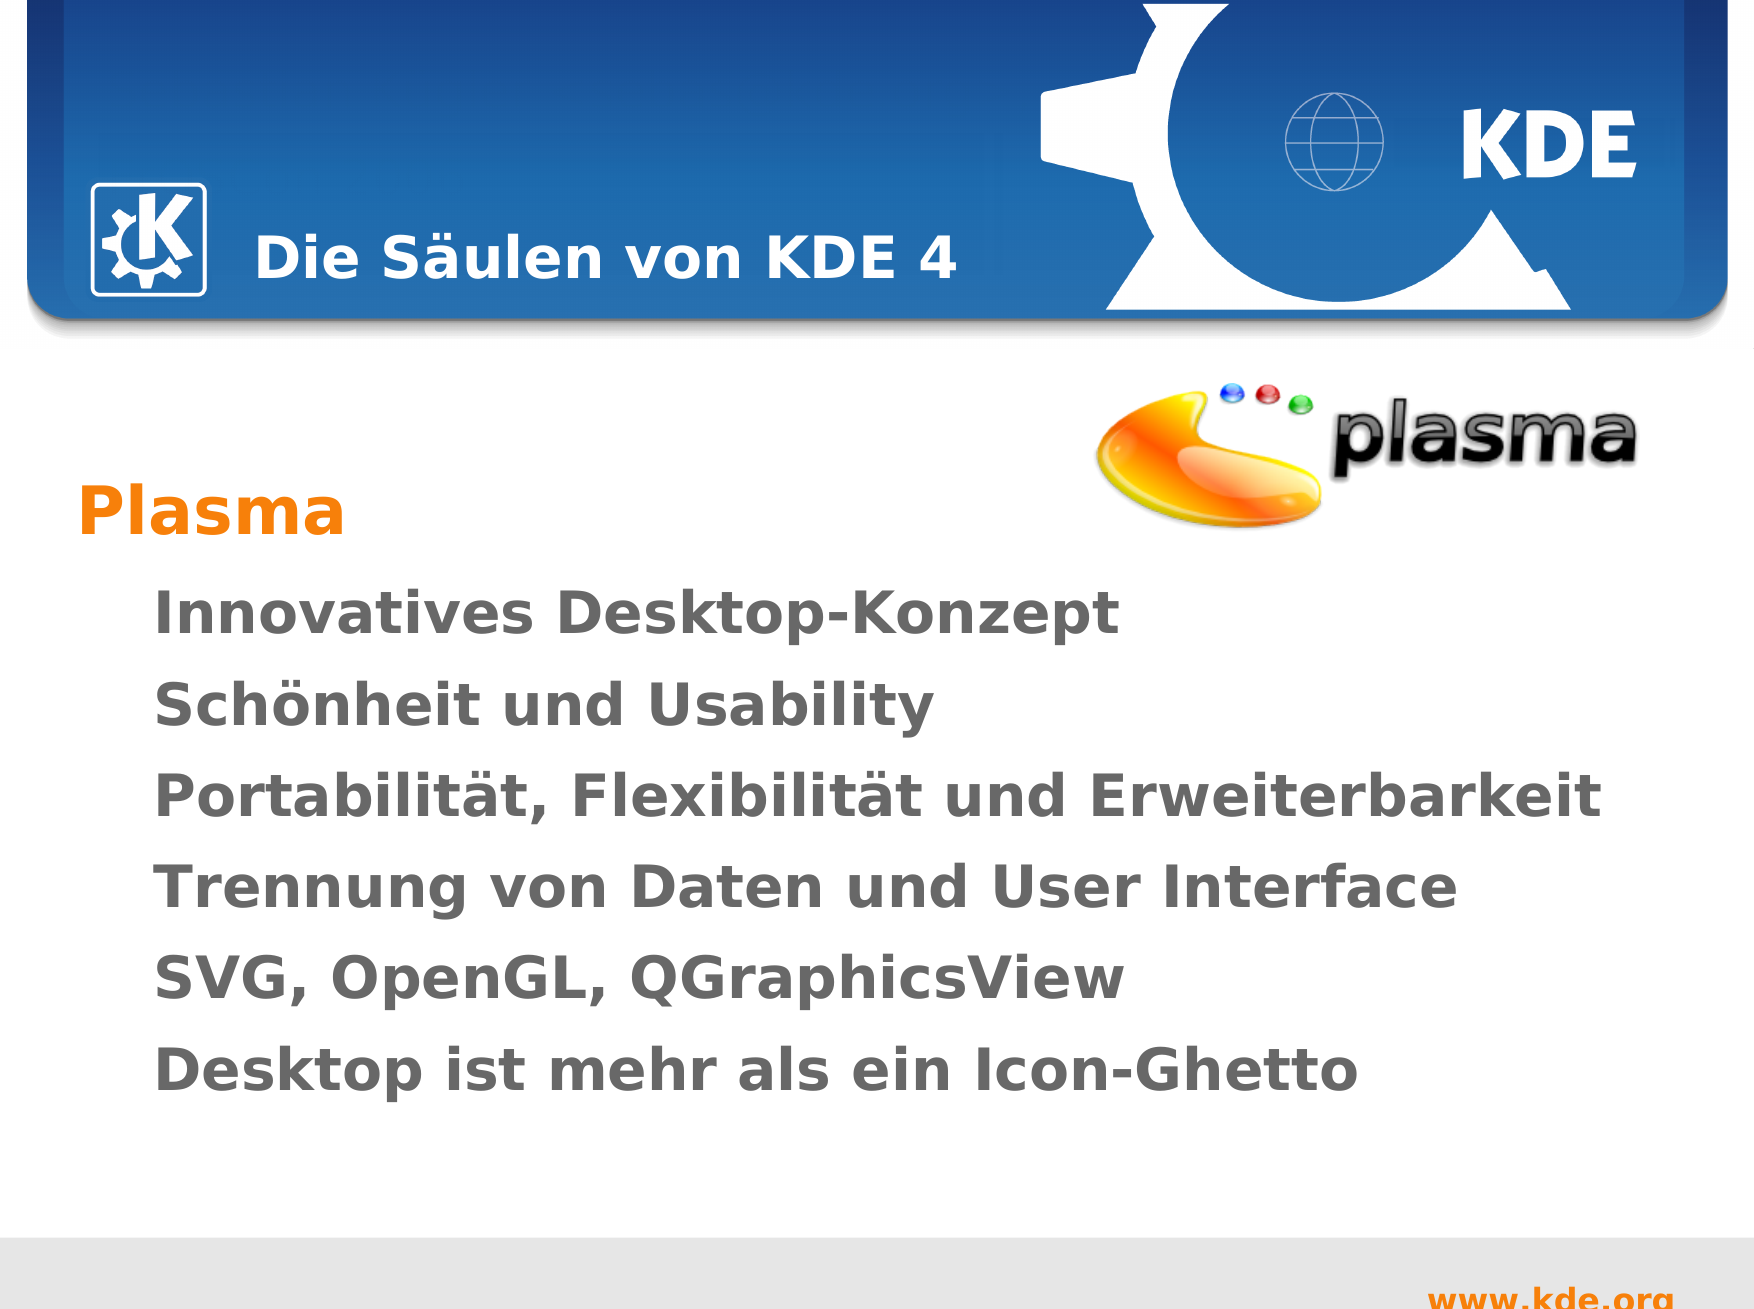

Die Säulen von KDE 4
# Plasma
Innovatives Desktop-Konzept
Schönheit und Usability
Portabilität, Flexibilität und Erweiterbarkeit
Trennung von Daten und User Interface
SVG, OpenGL, QGraphicsView
Desktop ist mehr als ein Icon-Ghetto